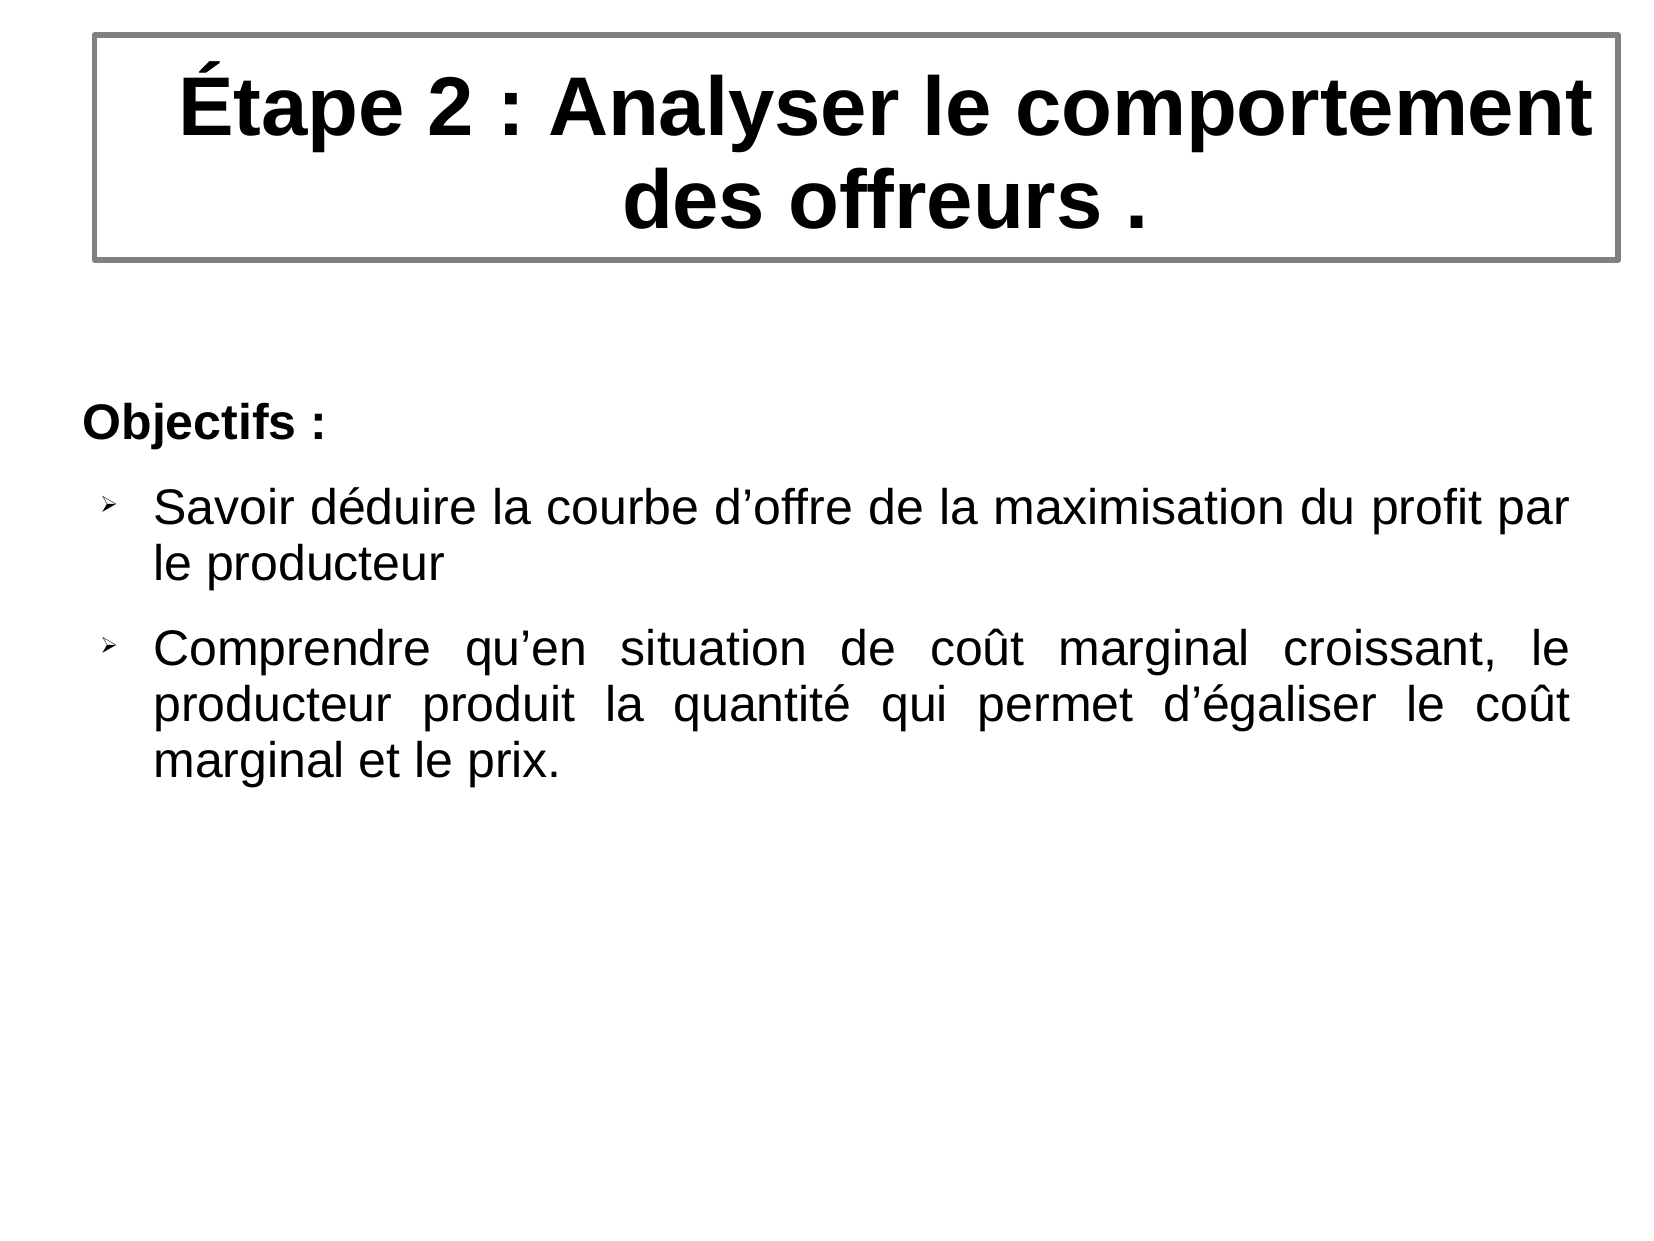

# Étape 2 : Analyser le comportement des offreurs .
Objectifs :
Savoir déduire la courbe d’offre de la maximisation du profit par le producteur
Comprendre qu’en situation de coût marginal croissant, le producteur produit la quantité qui permet d’égaliser le coût marginal et le prix.